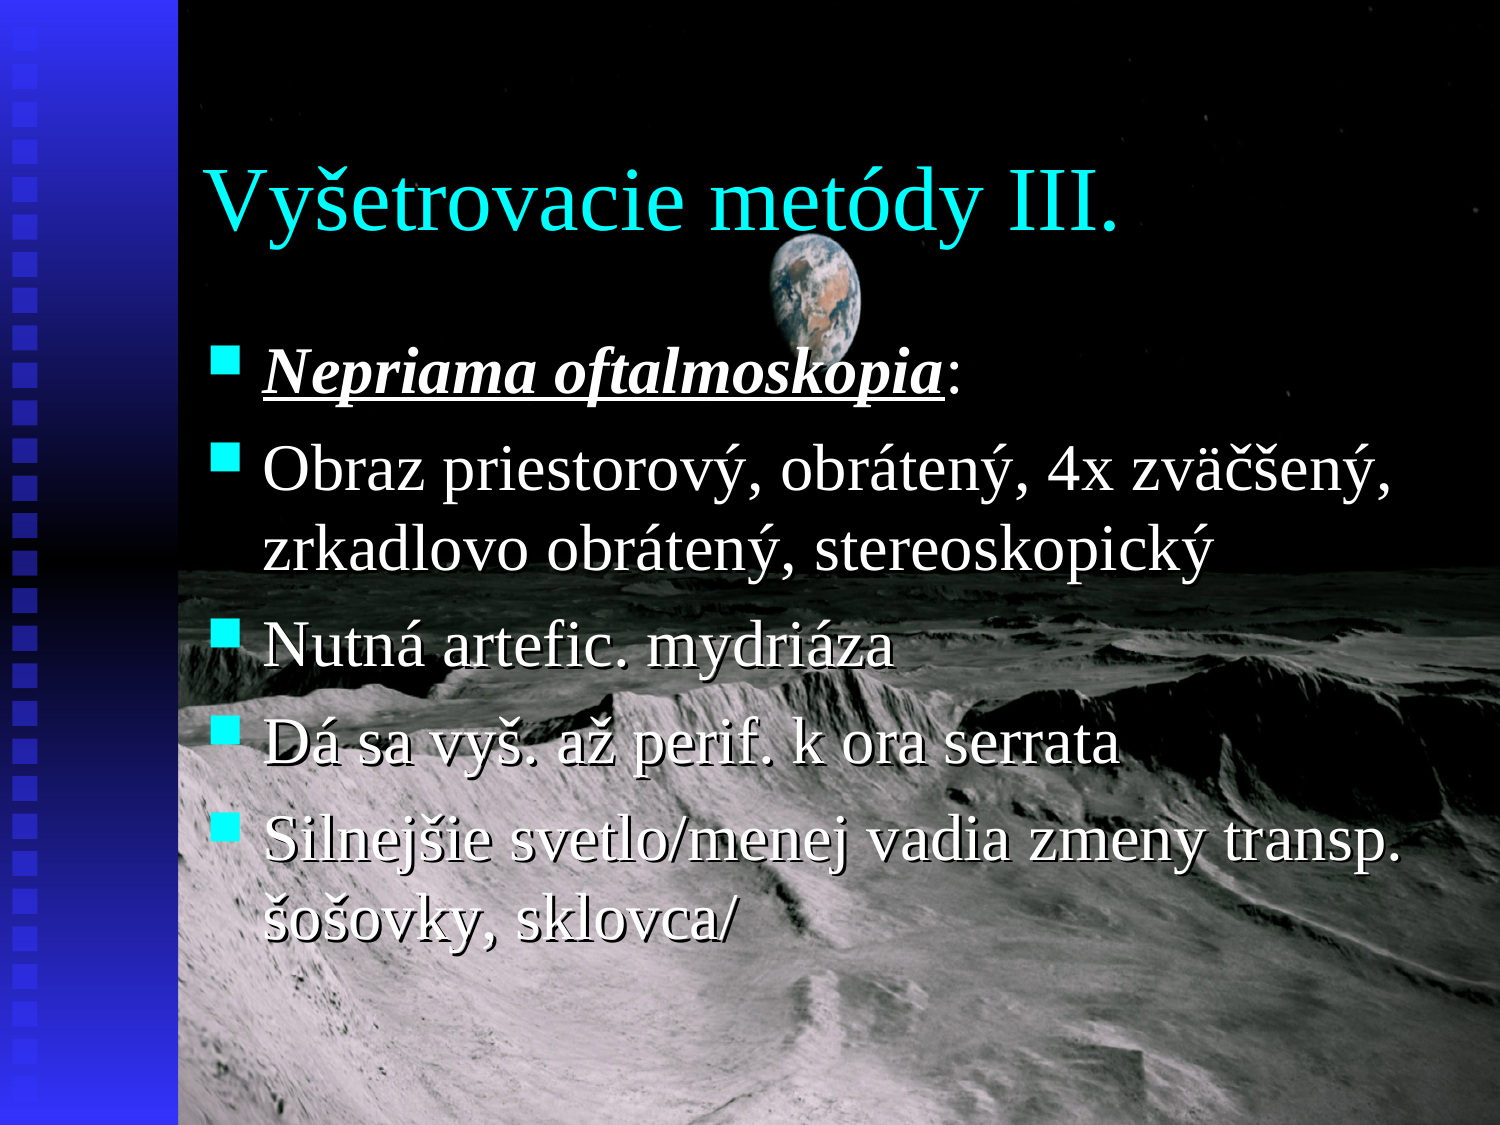

# Vyšetrovacie metódy III.
Nepriama oftalmoskopia:
Obraz priestorový, obrátený, 4x zväčšený, zrkadlovo obrátený, stereoskopický
Nutná artefic. mydriáza
Dá sa vyš. až perif. k ora serrata
Silnejšie svetlo/menej vadia zmeny transp. šošovky, sklovca/